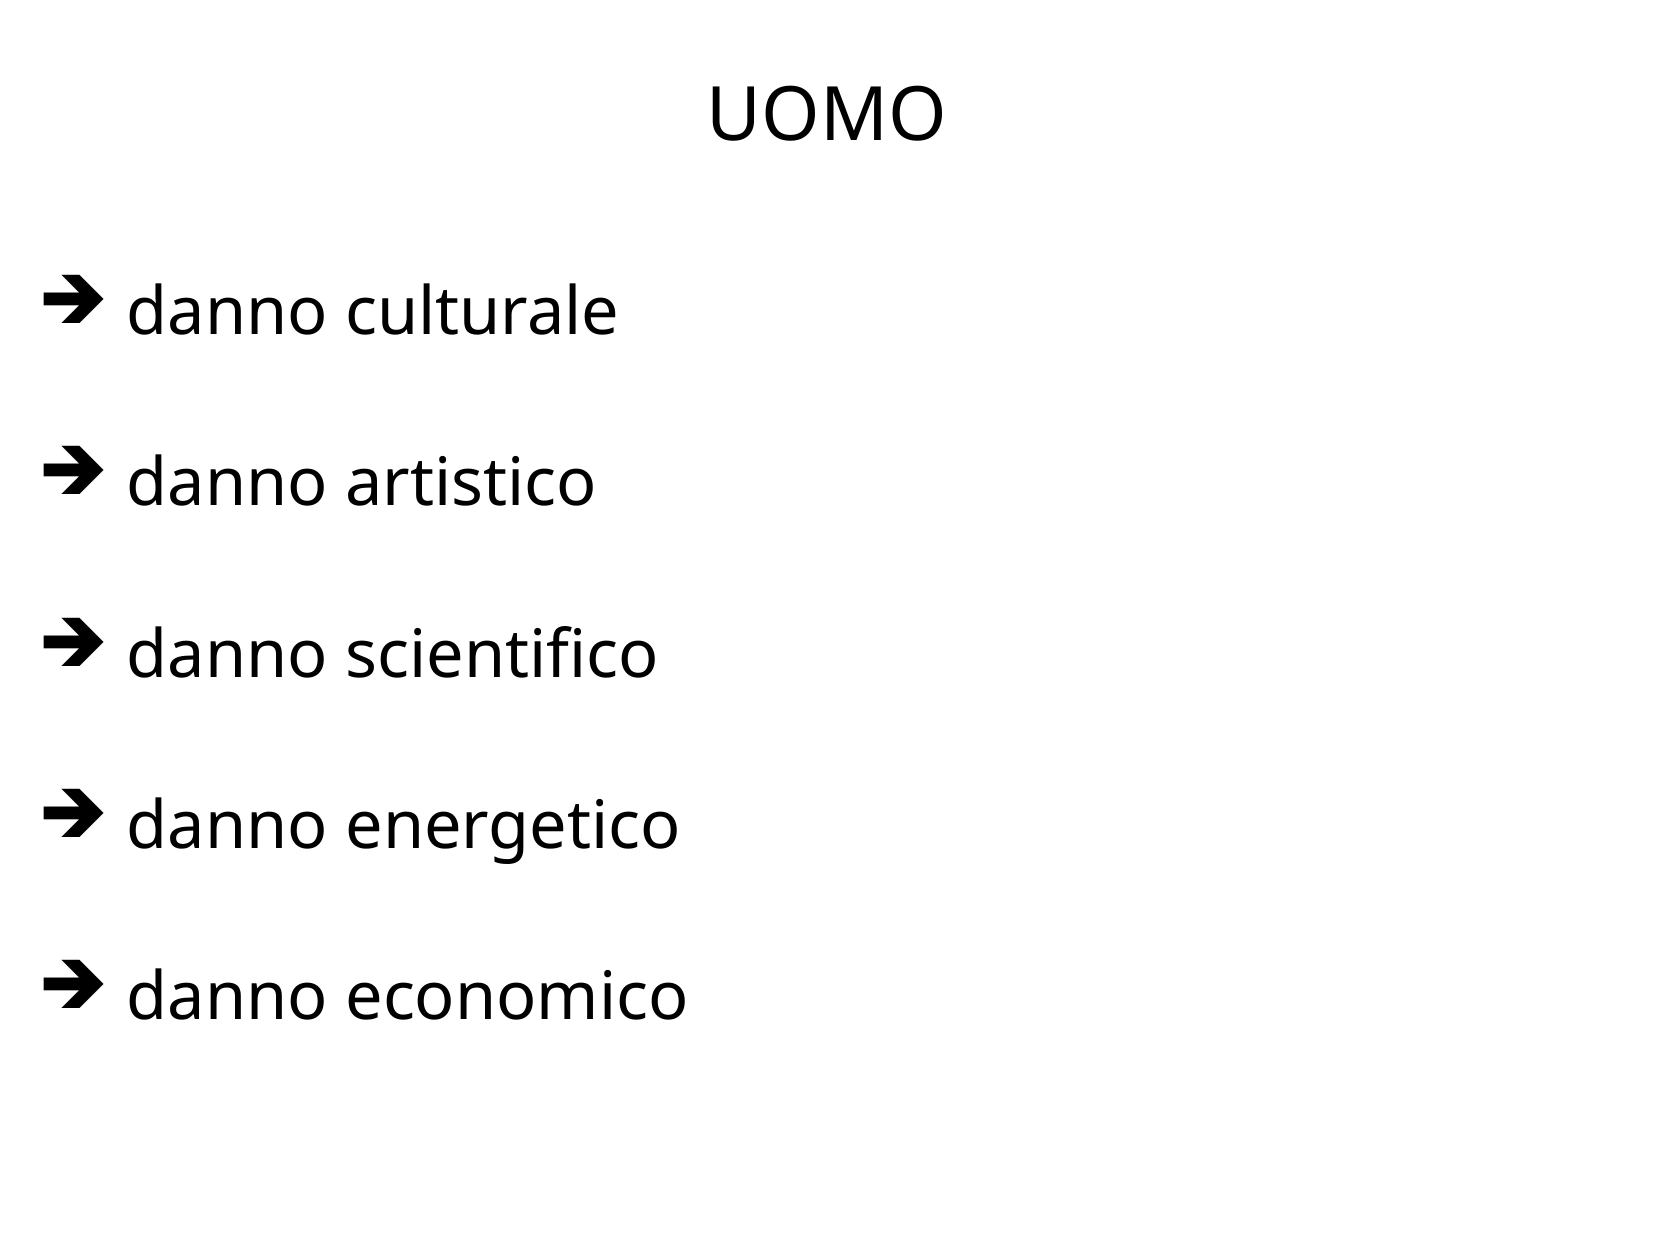

# UOMO
 danno culturale
 danno artistico
 danno scientifico
 danno energetico
 danno economico